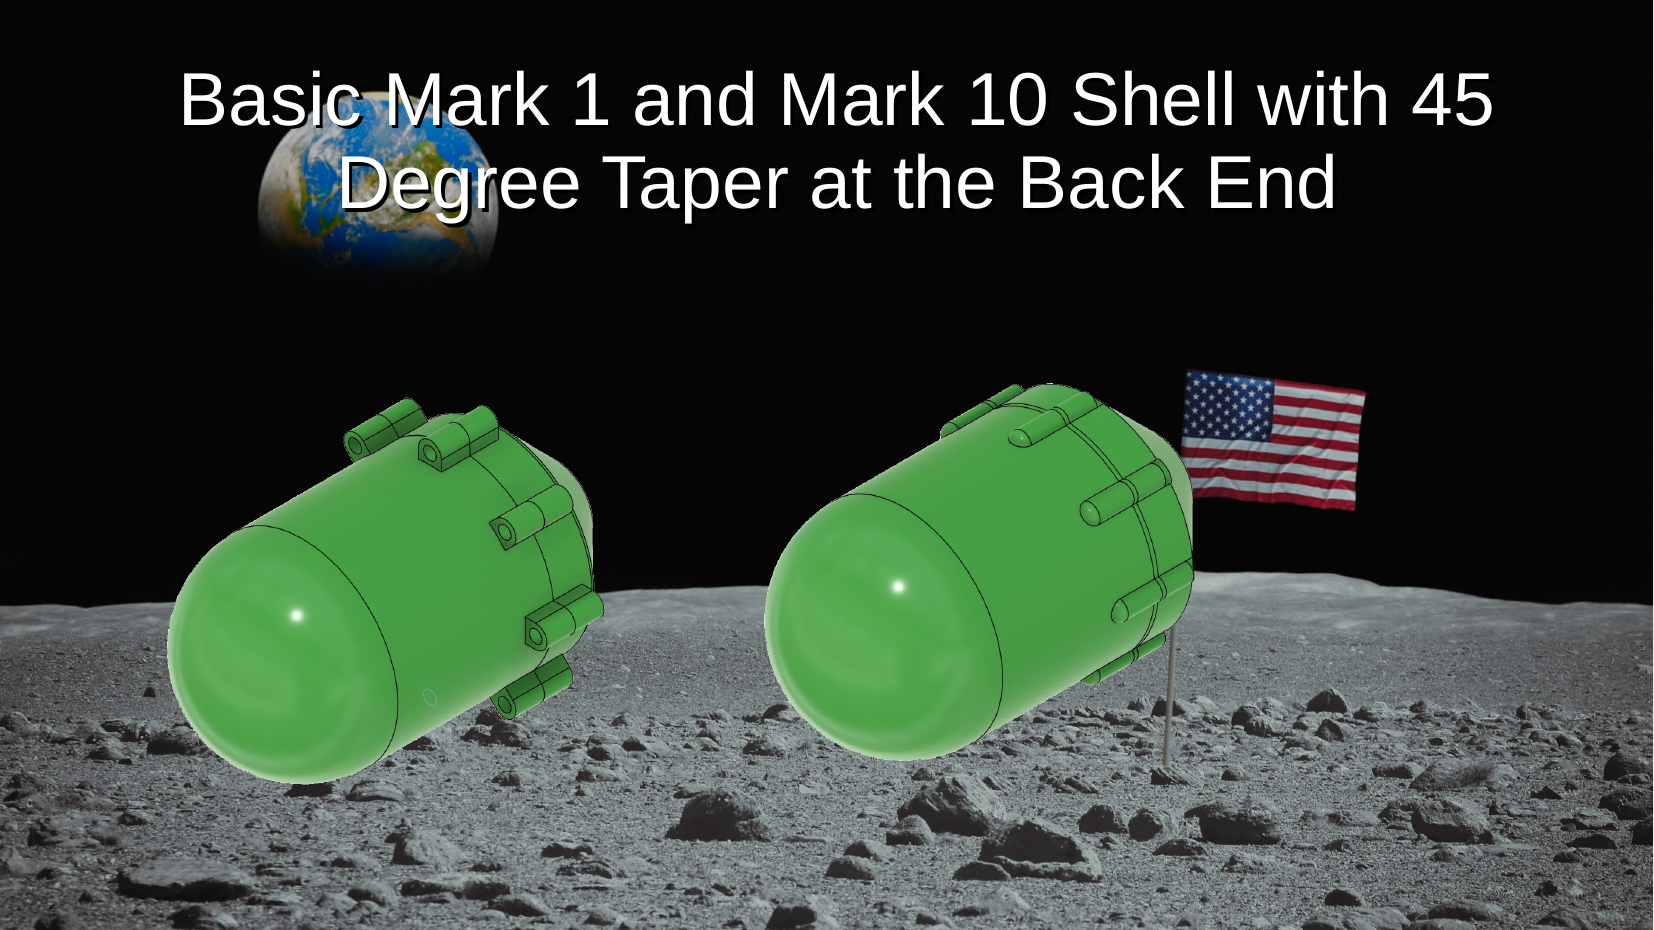

# Basic Mark 1 and Mark 10 Shell with 45 Degree Taper at the Back End